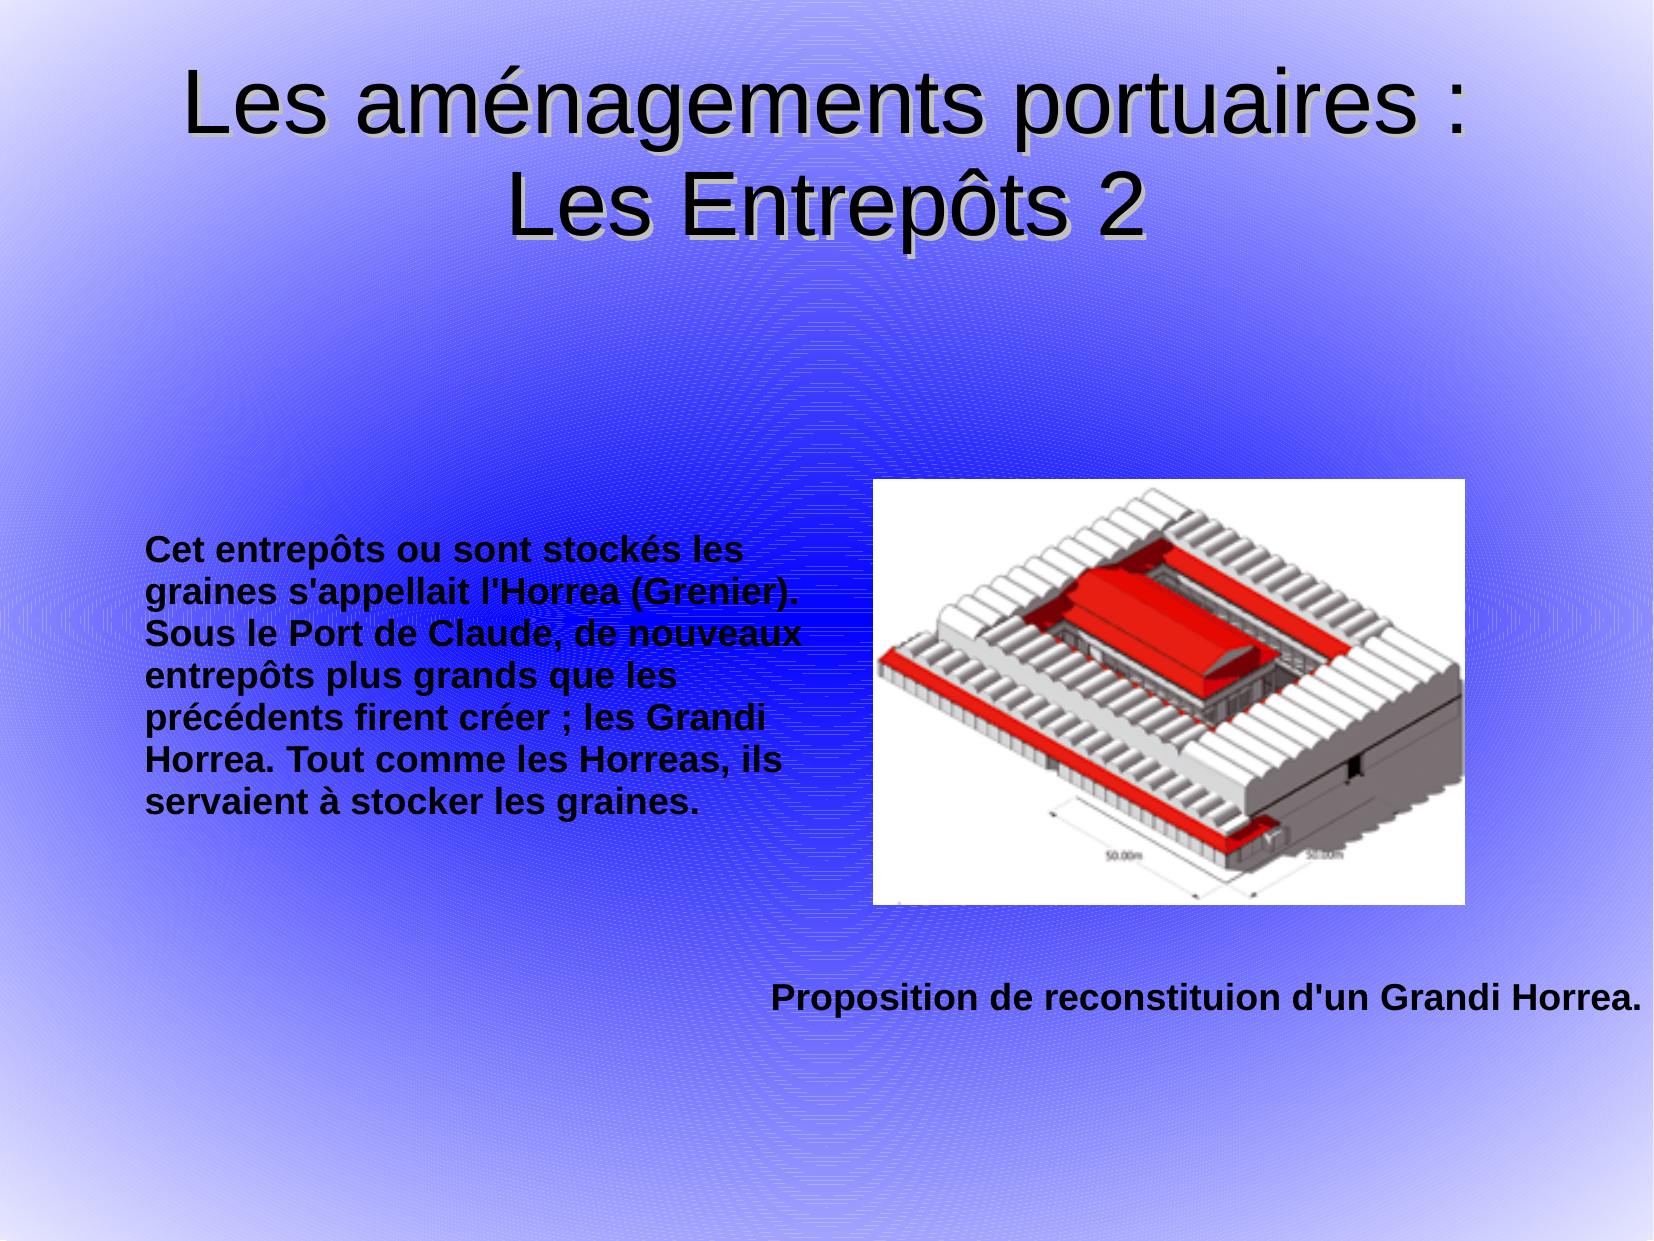

# Les aménagements portuaires : Les Entrepôts 2
Cet entrepôts ou sont stockés les graines s'appellait l'Horrea (Grenier). Sous le Port de Claude, de nouveaux entrepôts plus grands que les précédents firent créer ; les Grandi Horrea. Tout comme les Horreas, ils servaient à stocker les graines.
Proposition de reconstituion d'un Grandi Horrea.